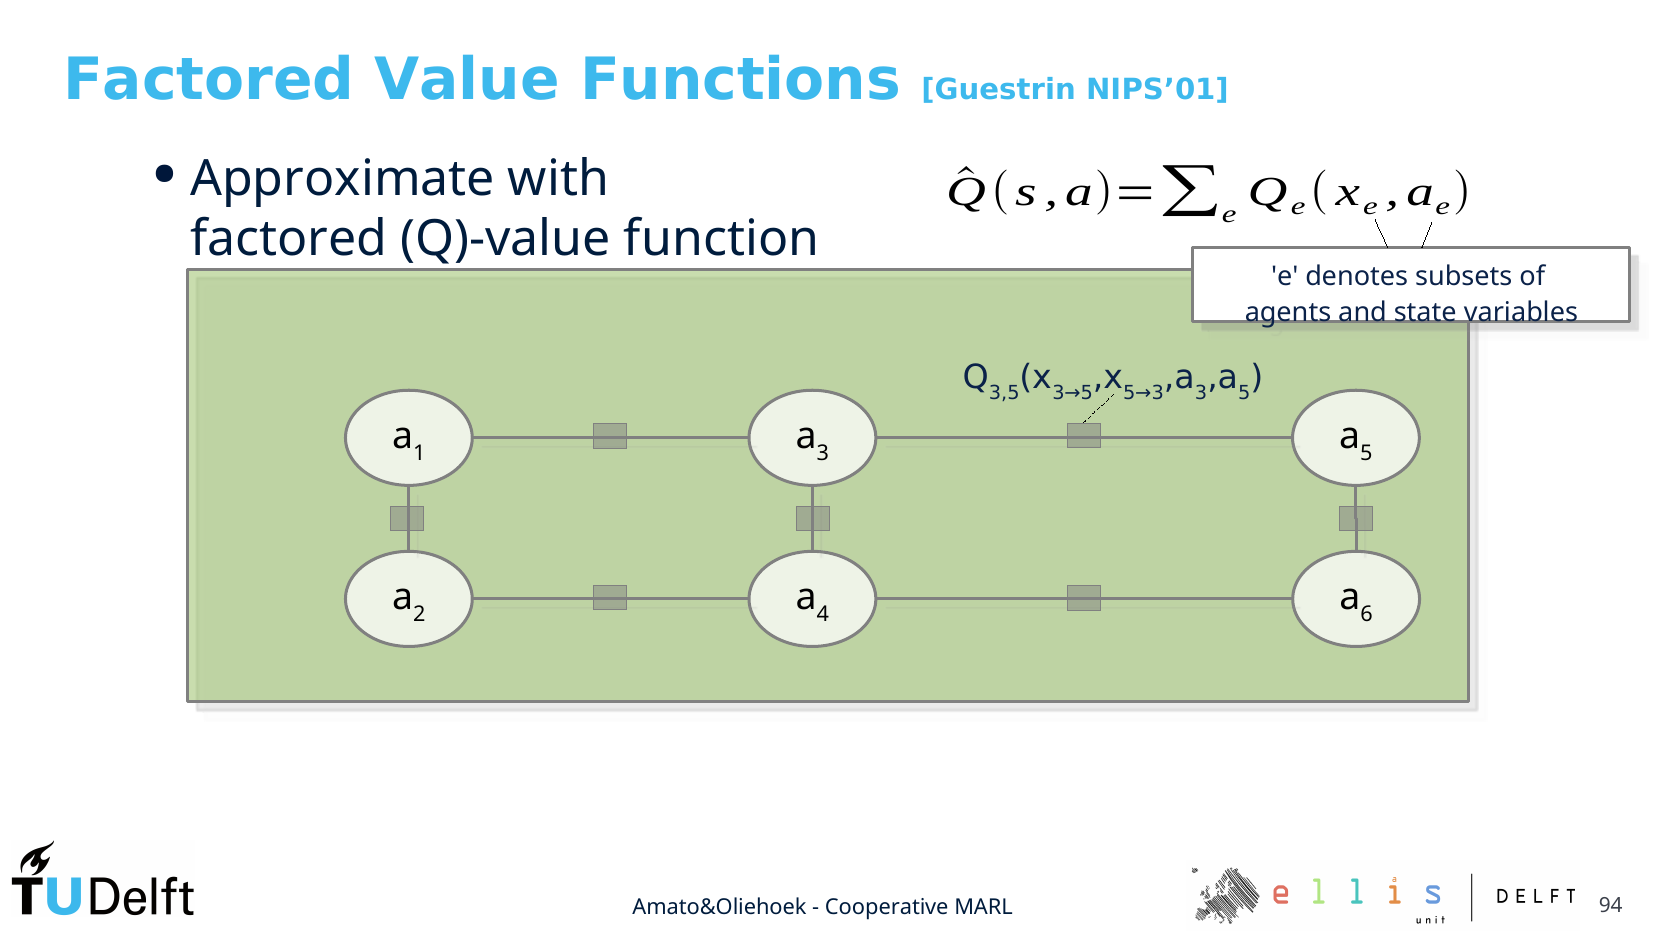

Factored Value Functions [Guestrin NIPS’01]
# Approximate with factored (Q)-value function
'e' denotes subsets of
agents and state variables
Q3,5(x3→5,x5→3,a3,a5)
a1
a3
a5
a2
a4
a6
Amato&Oliehoek - Cooperative MARL